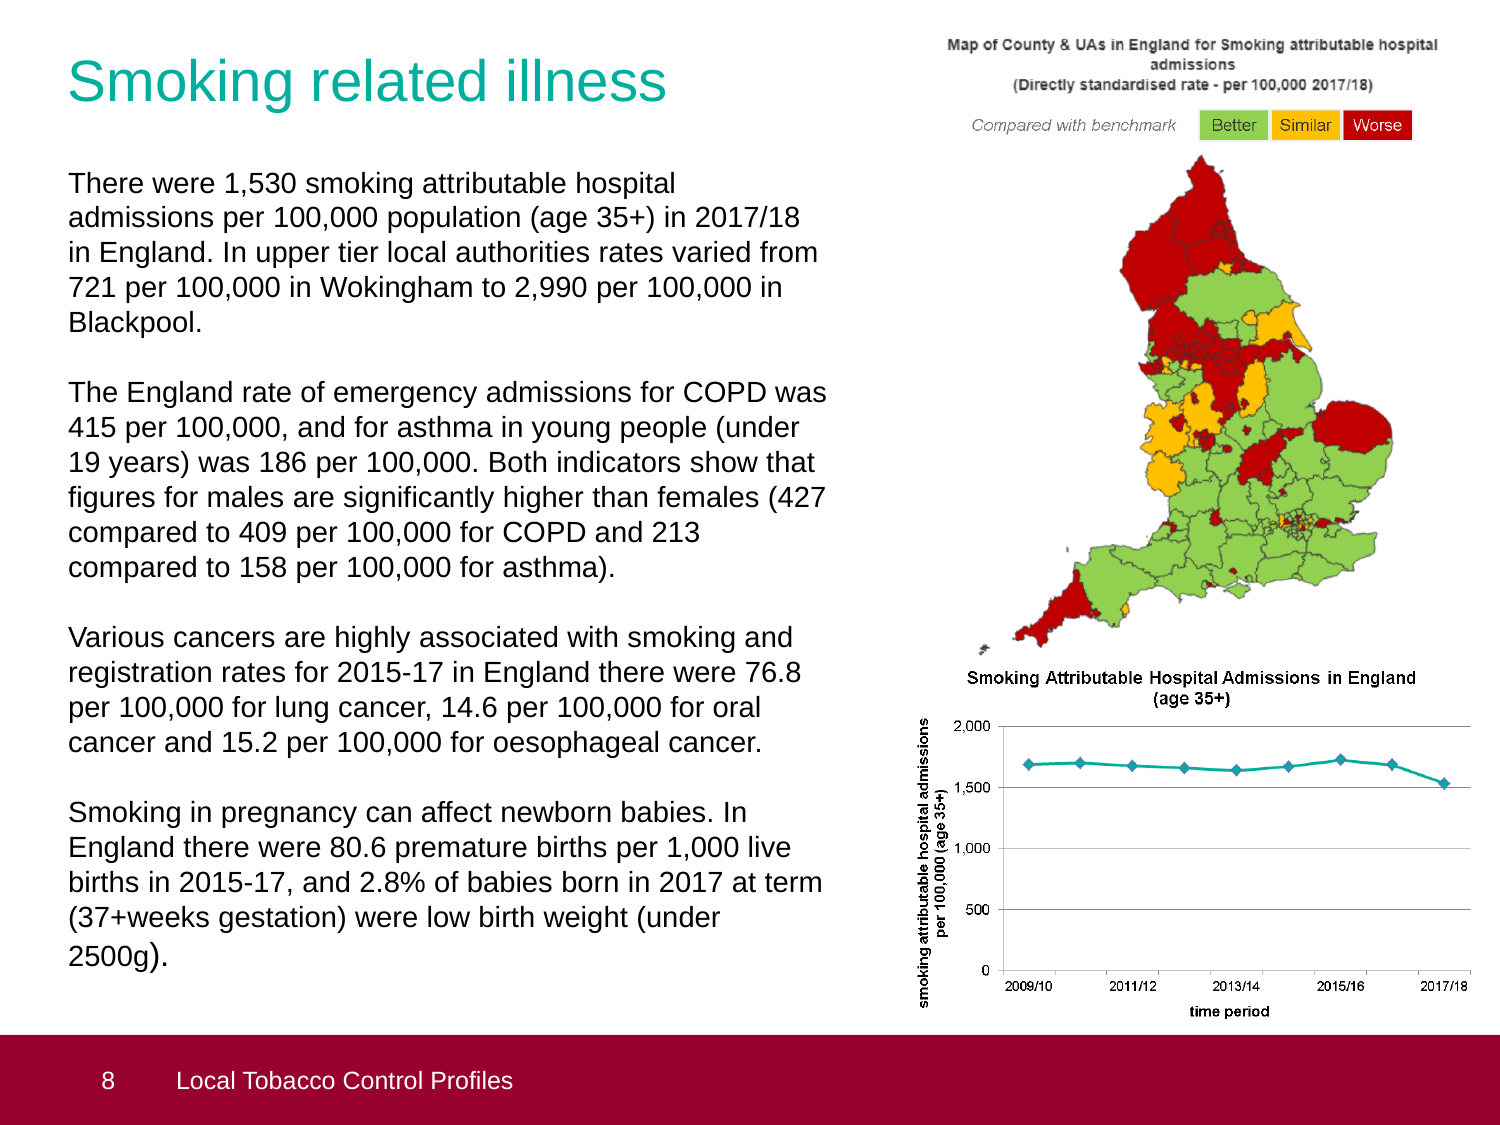

# Smoking related illness
There were 1,530 smoking attributable hospital admissions per 100,000 population (age 35+) in 2017/18 in England. In upper tier local authorities rates varied from 721 per 100,000 in Wokingham to 2,990 per 100,000 in Blackpool.
The England rate of emergency admissions for COPD was 415 per 100,000, and for asthma in young people (under 19 years) was 186 per 100,000. Both indicators show that figures for males are significantly higher than females (427 compared to 409 per 100,000 for COPD and 213 compared to 158 per 100,000 for asthma).
Various cancers are highly associated with smoking and registration rates for 2015-17 in England there were 76.8 per 100,000 for lung cancer, 14.6 per 100,000 for oral cancer and 15.2 per 100,000 for oesophageal cancer.
Smoking in pregnancy can affect newborn babies. In England there were 80.6 premature births per 1,000 live births in 2015-17, and 2.8% of babies born in 2017 at term (37+weeks gestation) were low birth weight (under 2500g).
Local Tobacco Control Profiles